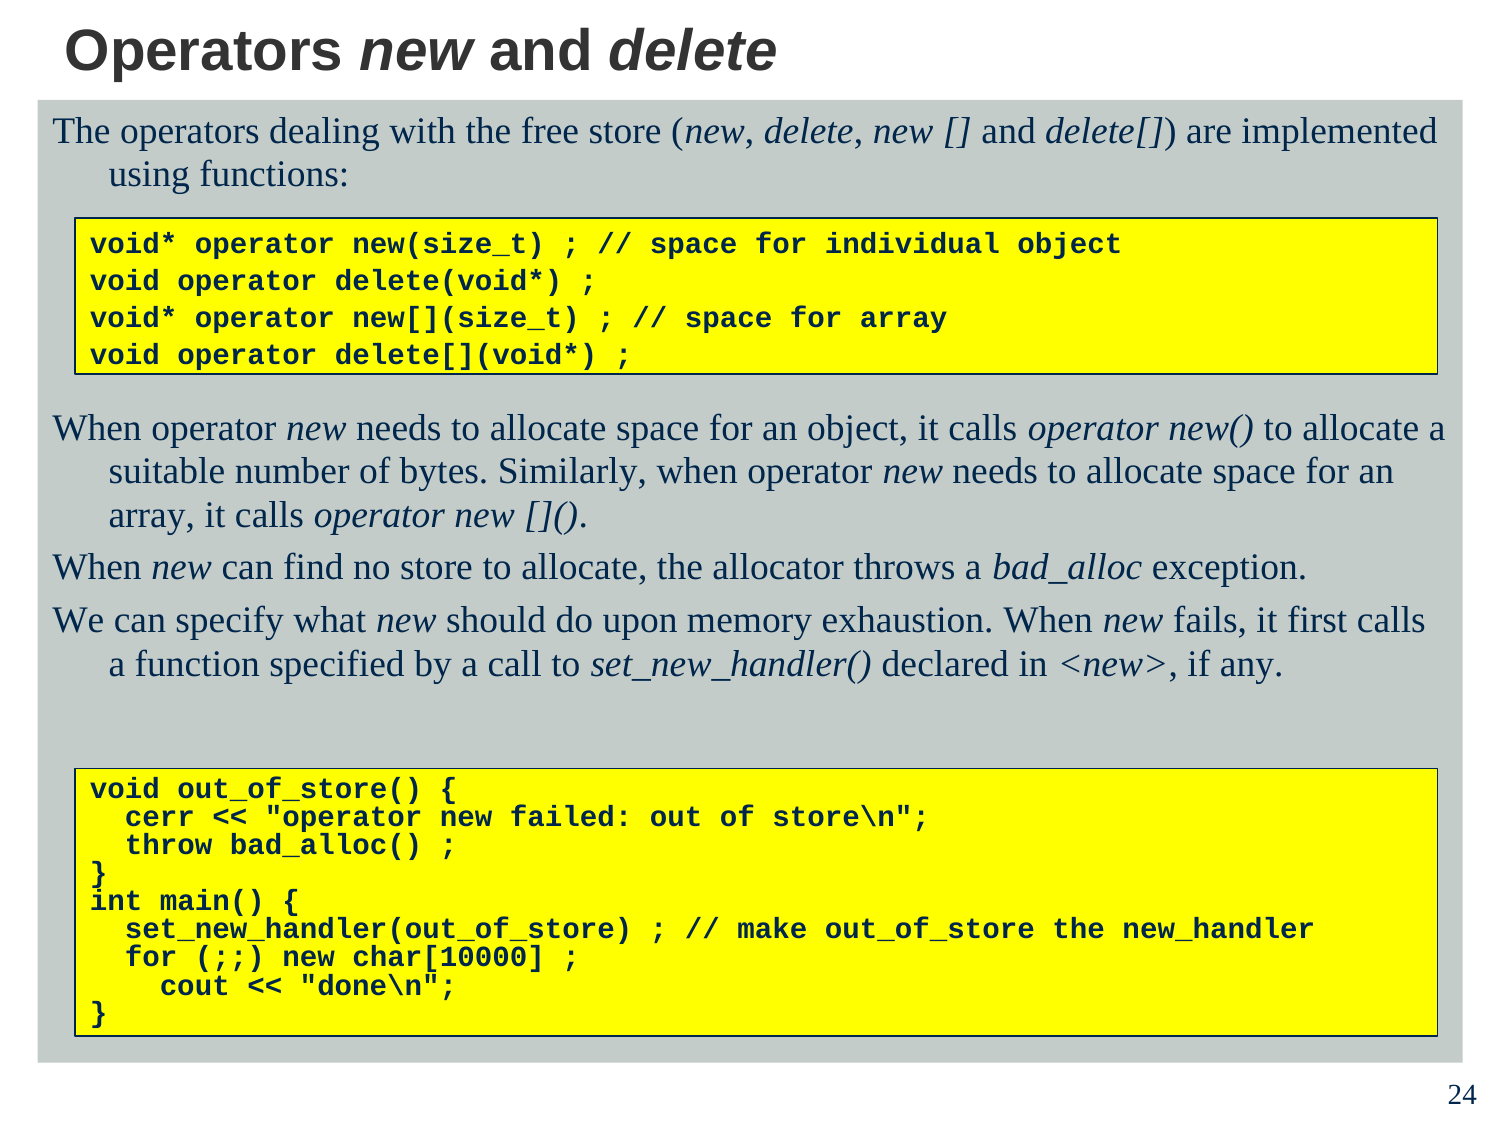

# Operators new and delete
The operators dealing with the free store (new, delete, new [] and delete[]) are implemented using functions:
When operator new needs to allocate space for an object, it calls operator new() to allocate a suitable number of bytes. Similarly, when operator new needs to allocate space for an array, it calls operator new []().
When new can find no store to allocate, the allocator throws a bad_alloc exception.
We can specify what new should do upon memory exhaustion. When new fails, it first calls a function specified by a call to set_new_handler() declared in <new>, if any.
void* operator new(size_t) ; // space for individual object
void operator delete(void*) ;
void* operator new[](size_t) ; // space for array
void operator delete[](void*) ;
void out_of_store() {
 cerr << "operator new failed: out of store\n";
 throw bad_alloc() ;
}
int main() {
 set_new_handler(out_of_store) ; // make out_of_store the new_handler
 for (;;) new char[10000] ;
 cout << "done\n";
}